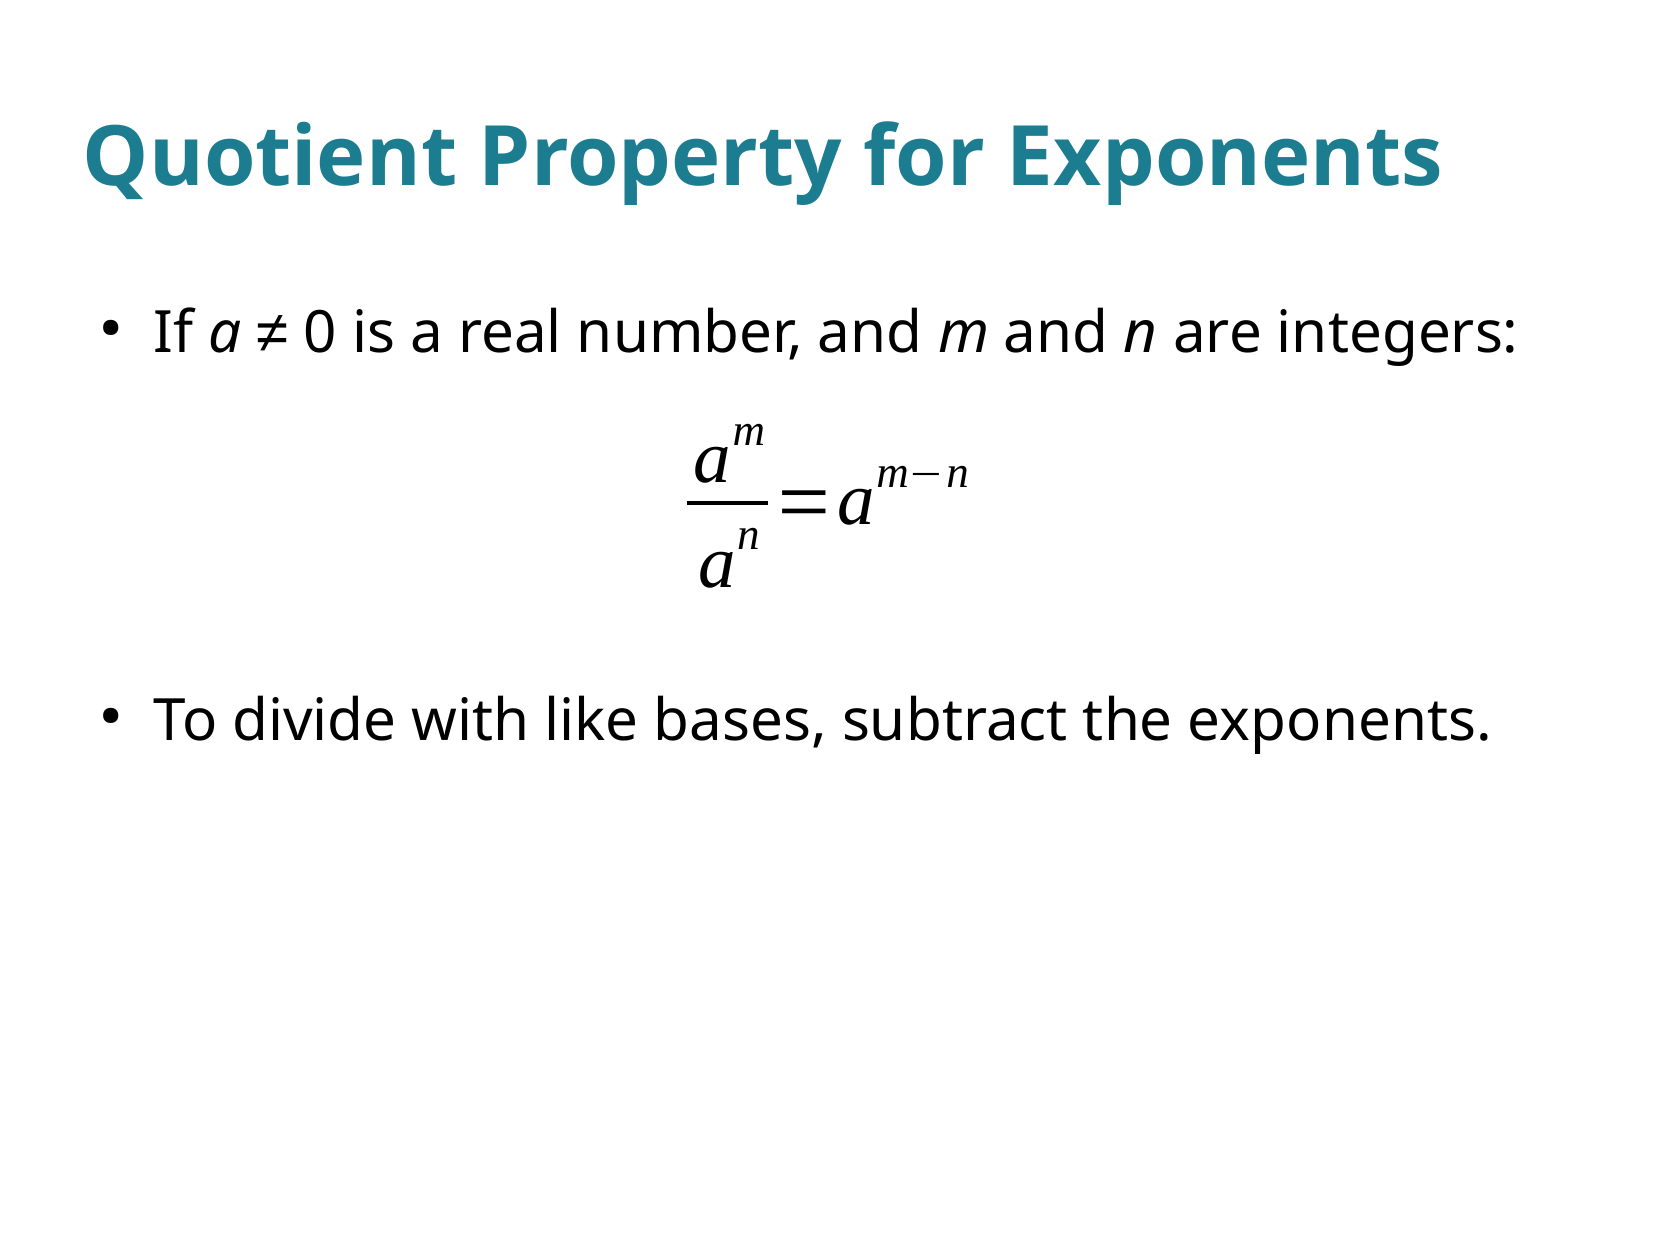

# Quotient Property for Exponents
If a ≠ 0 is a real number, and m and n are integers:
To divide with like bases, subtract the exponents.